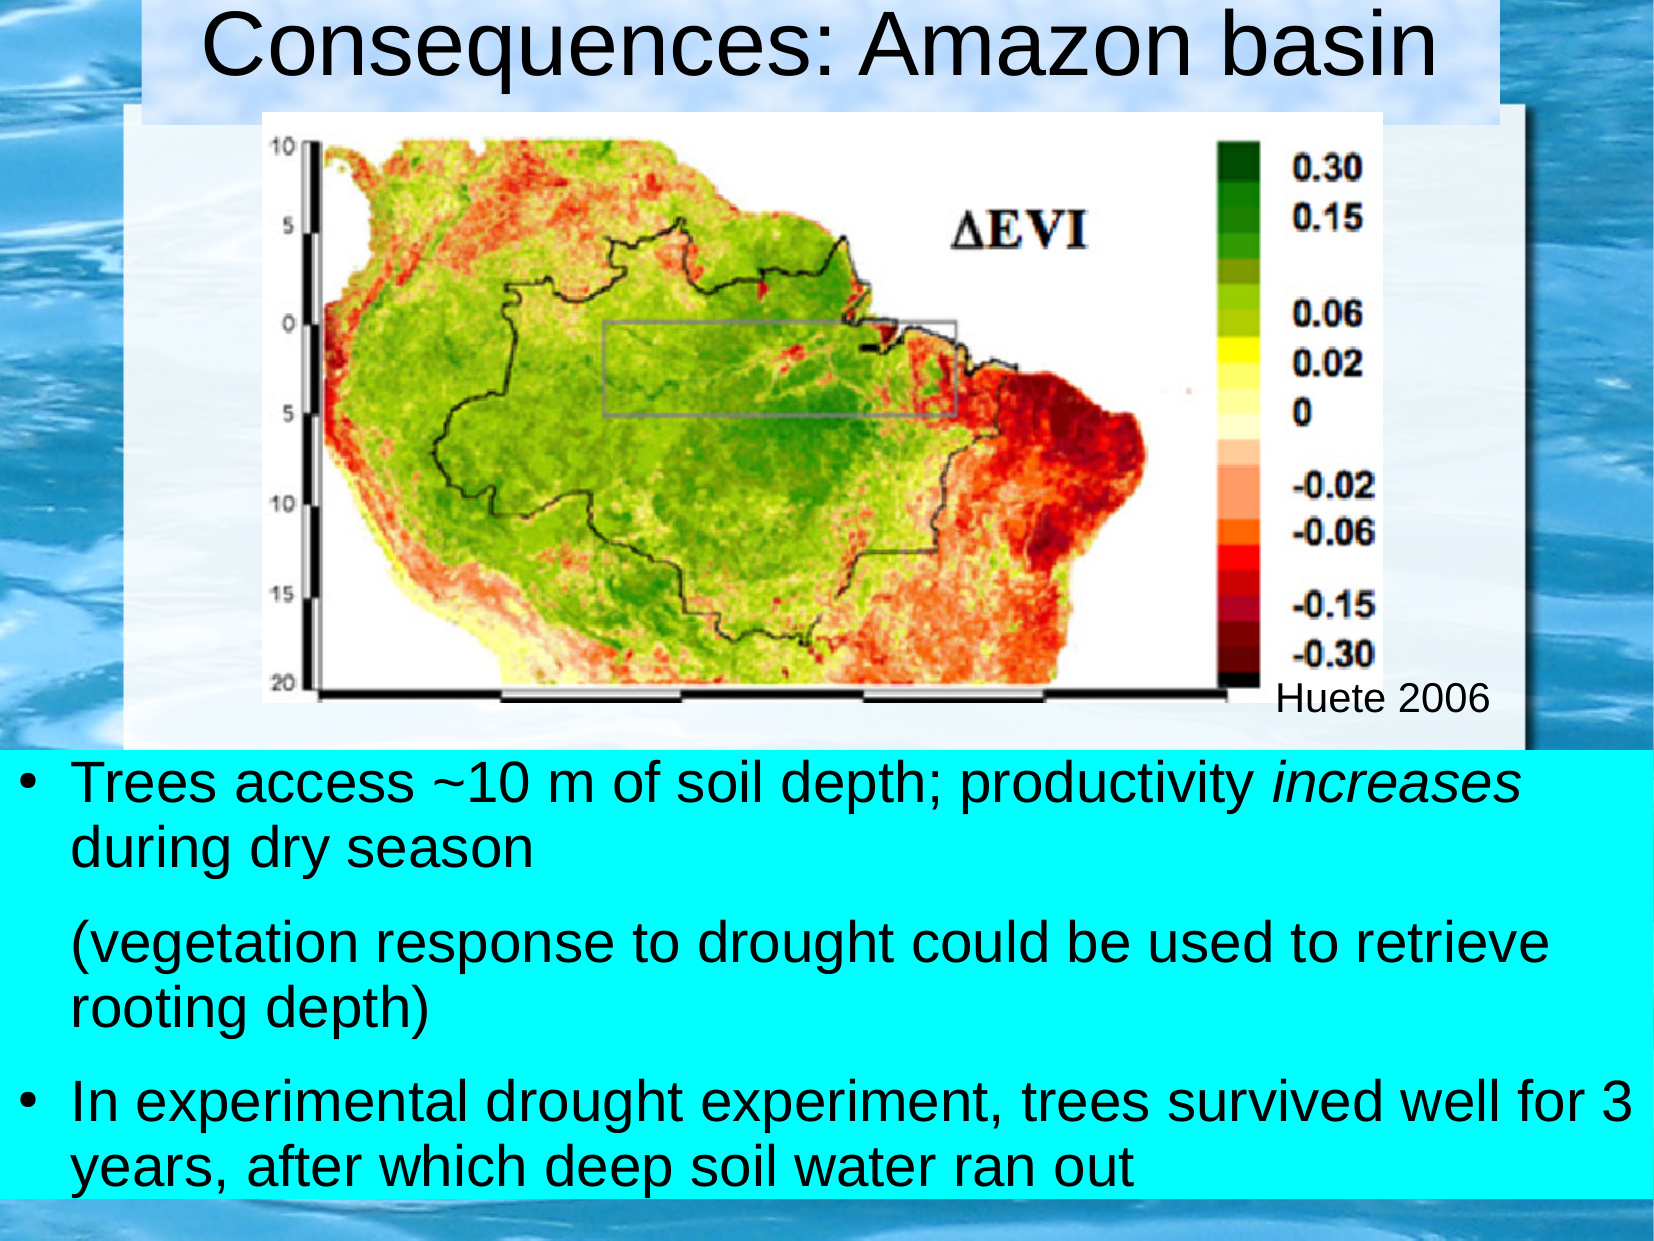

# Consequences: Amazon basin
Huete 2006
Trees access ~10 m of soil depth; productivity increases during dry season
(vegetation response to drought could be used to retrieve rooting depth)
In experimental drought experiment, trees survived well for 3 years, after which deep soil water ran out